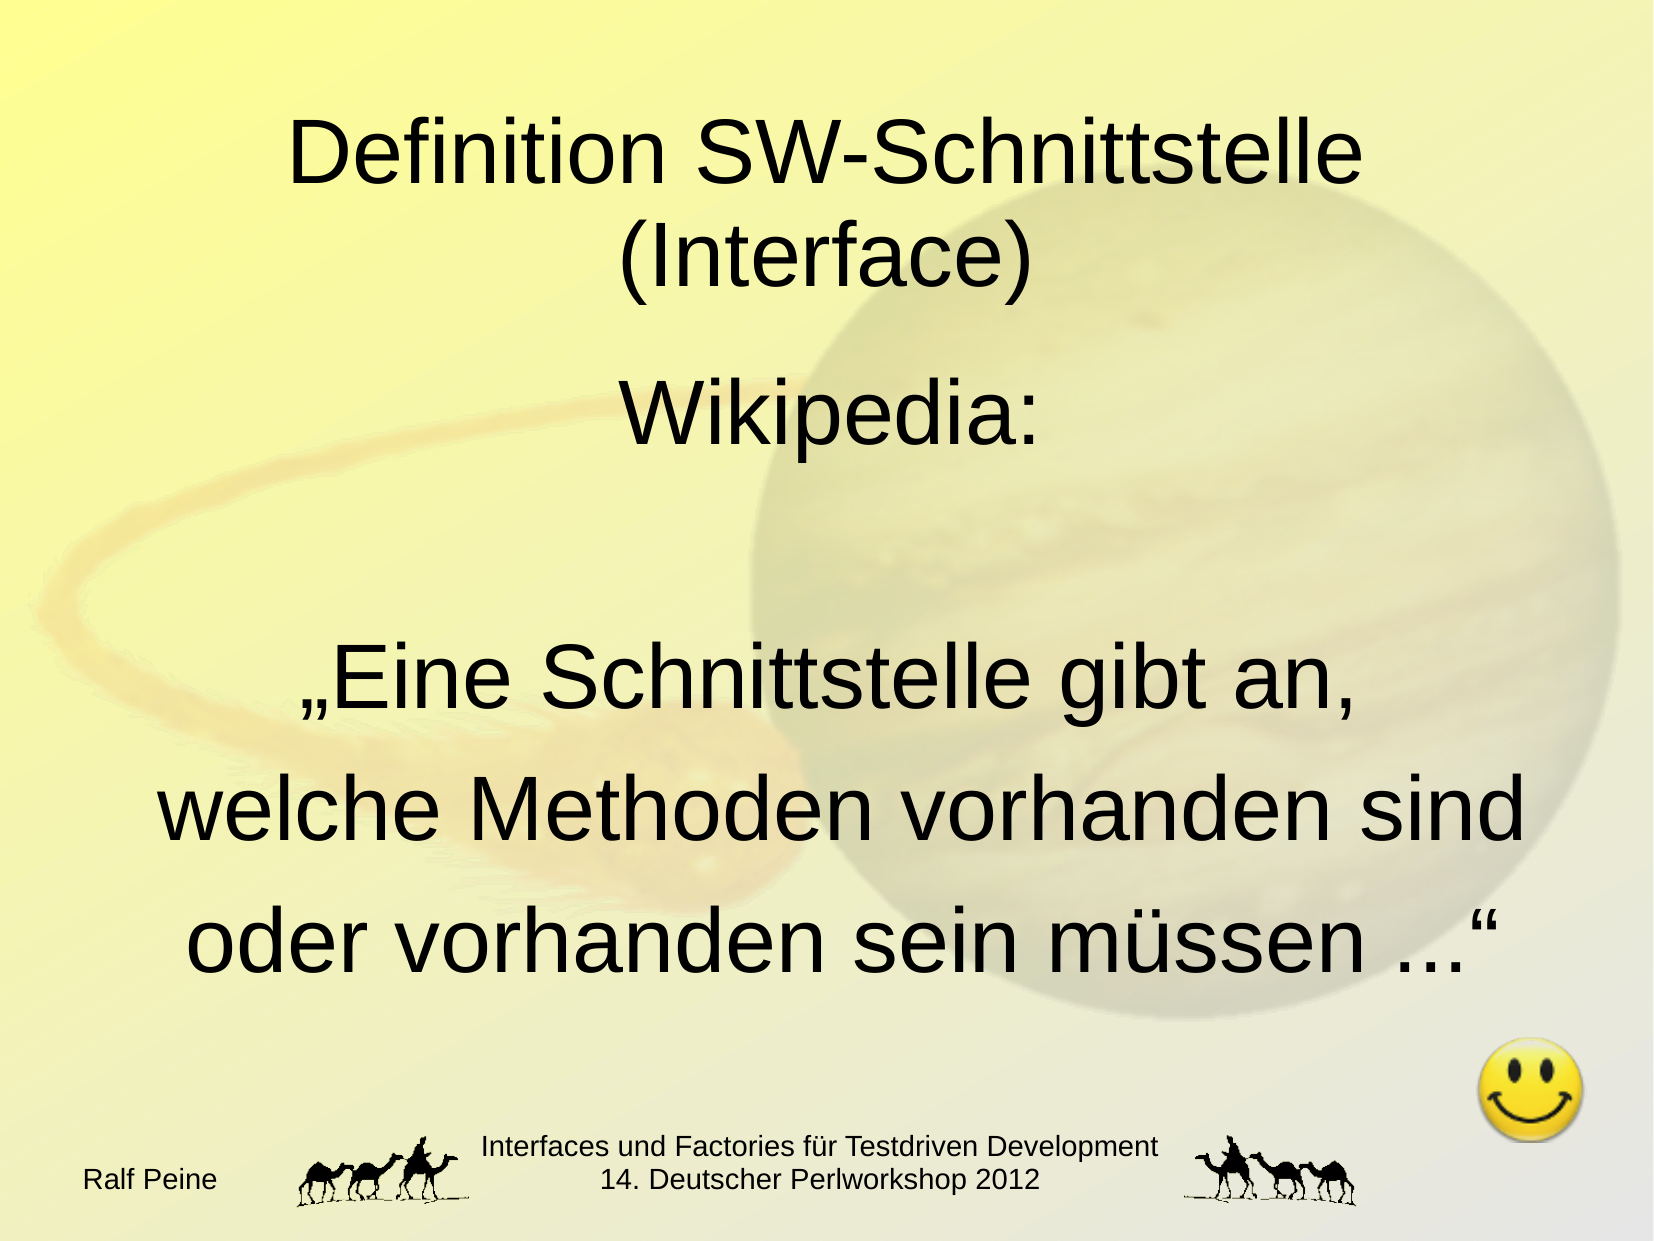

# Definition SW-Schnittstelle (Interface)
Wikipedia:
„Eine Schnittstelle gibt an,
 welche Methoden vorhanden sind
 oder vorhanden sein müssen ...“